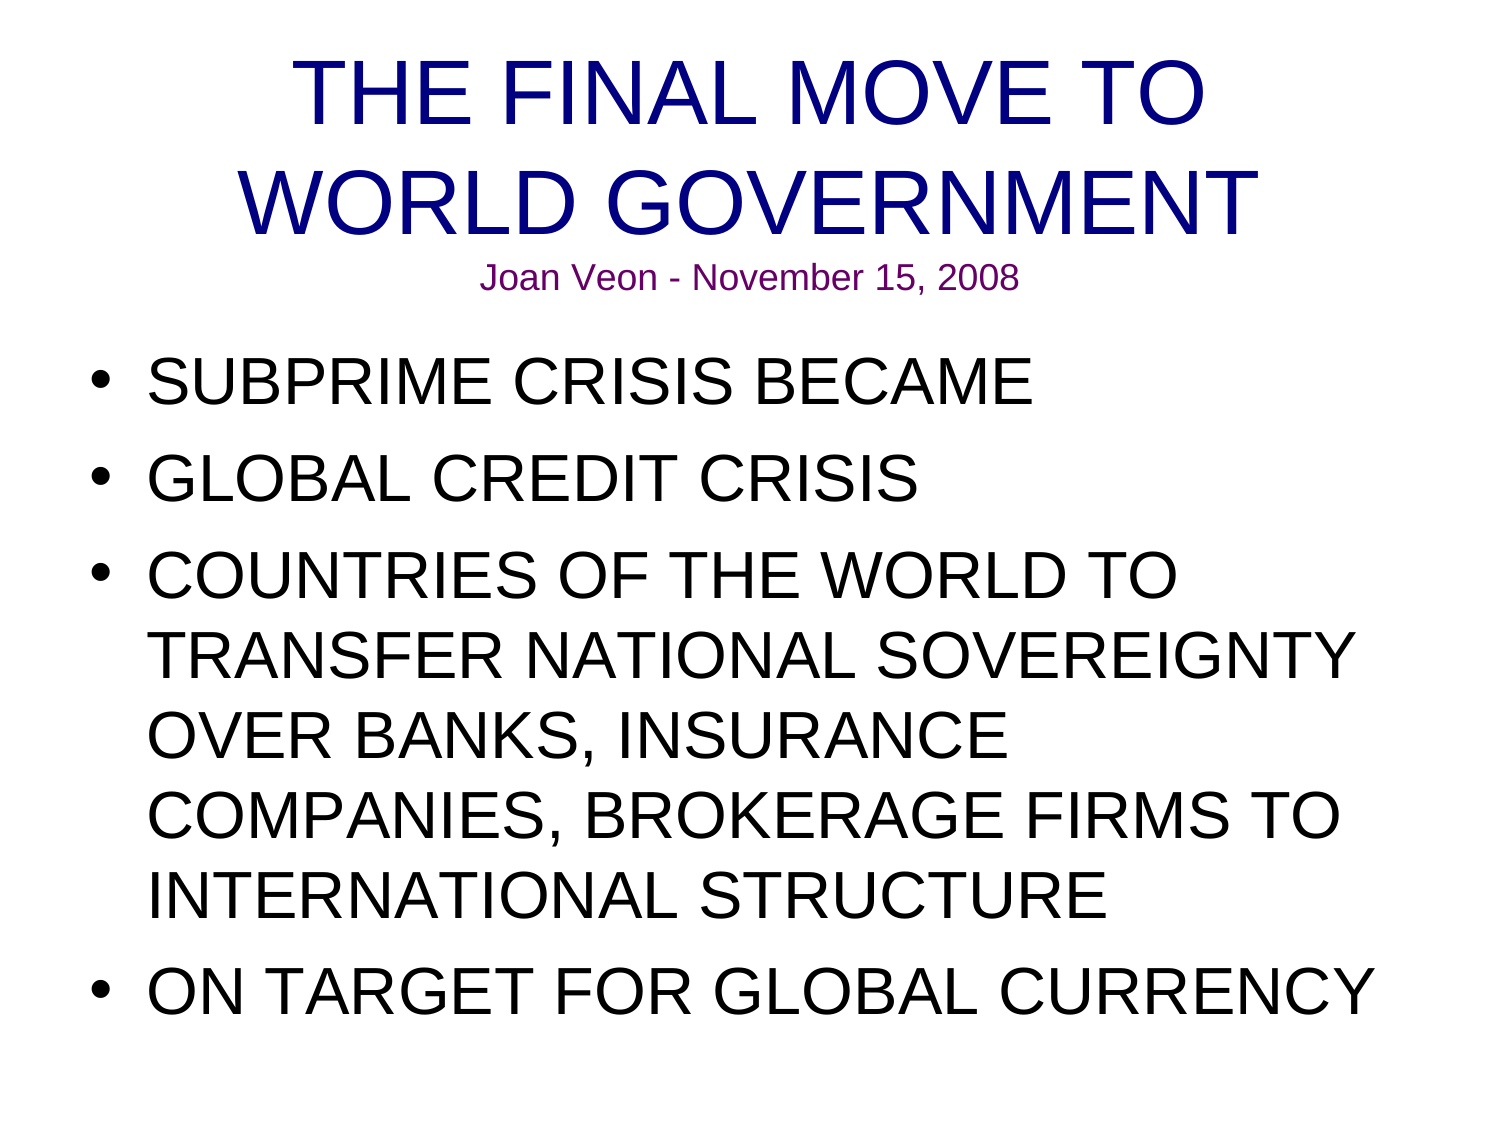

# THE FINAL MOVE TO WORLD GOVERNMENT Joan Veon - November 15, 2008
SUBPRIME CRISIS BECAME
GLOBAL CREDIT CRISIS
COUNTRIES OF THE WORLD TO TRANSFER NATIONAL SOVEREIGNTY OVER BANKS, INSURANCE COMPANIES, BROKERAGE FIRMS TO INTERNATIONAL STRUCTURE
ON TARGET FOR GLOBAL CURRENCY